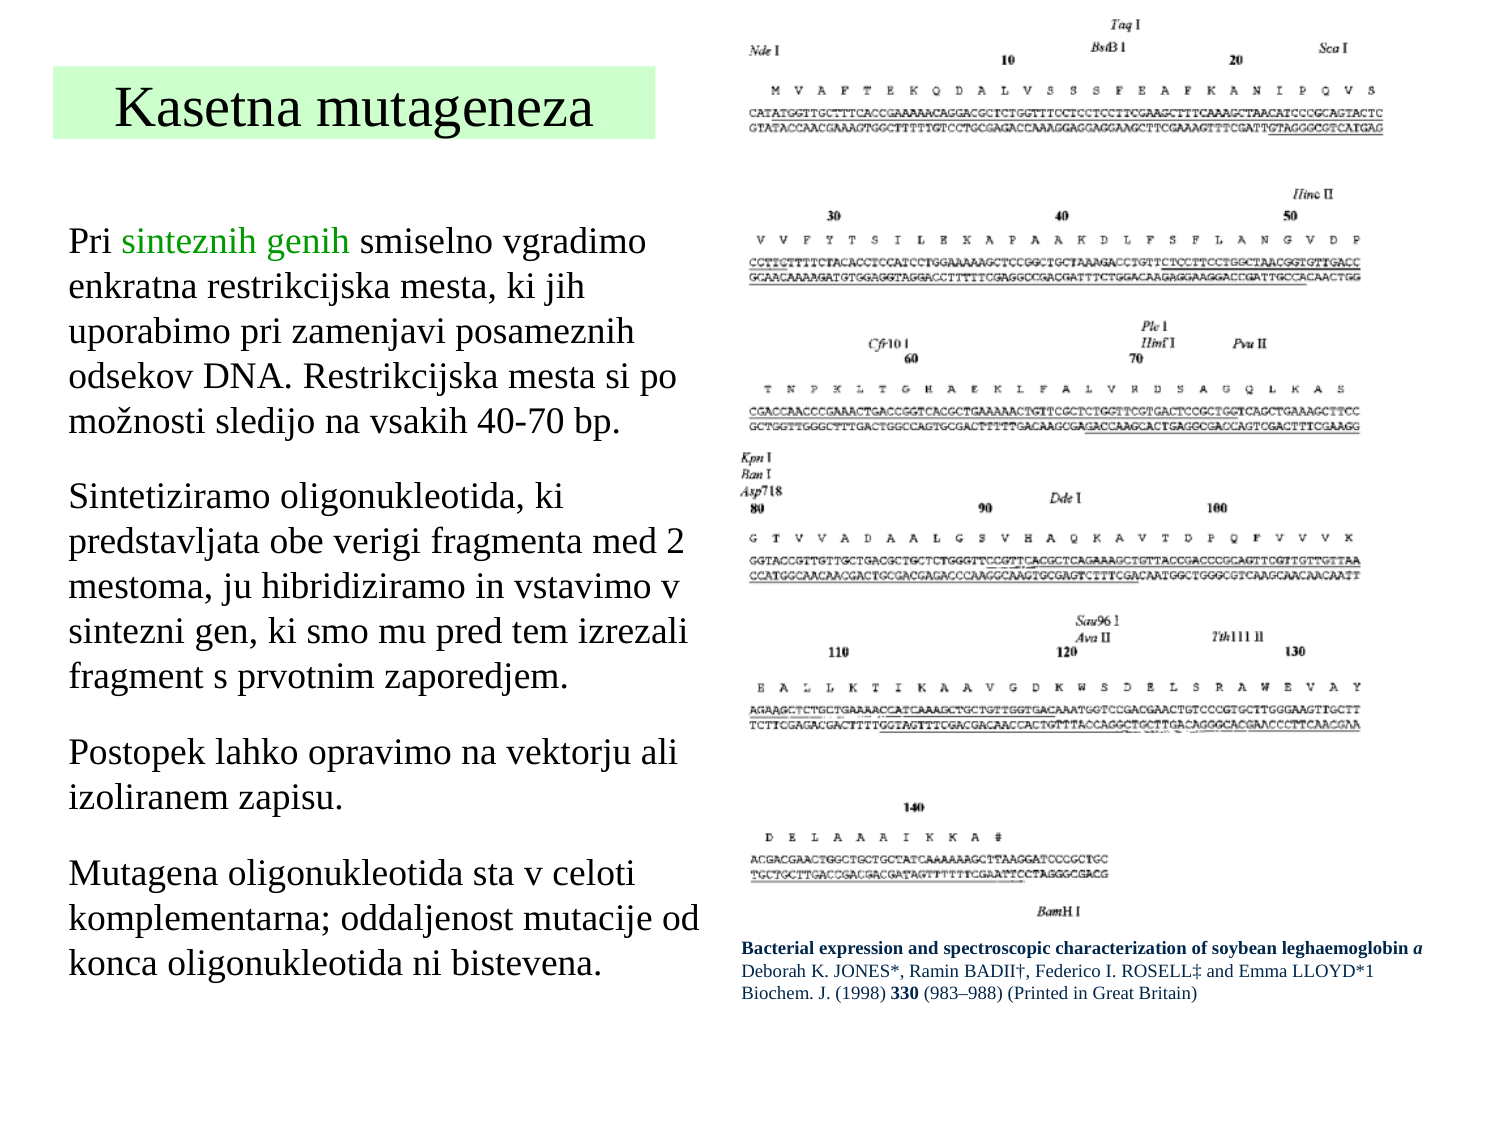

# Kasetna mutageneza
Pri sinteznih genih smiselno vgradimo enkratna restrikcijska mesta, ki jih uporabimo pri zamenjavi posameznih odsekov DNA. Restrikcijska mesta si po možnosti sledijo na vsakih 40-70 bp.
Sintetiziramo oligonukleotida, ki predstavljata obe verigi fragmenta med 2 mestoma, ju hibridiziramo in vstavimo v sintezni gen, ki smo mu pred tem izrezali fragment s prvotnim zaporedjem.
Postopek lahko opravimo na vektorju ali izoliranem zapisu.
Mutagena oligonukleotida sta v celoti komplementarna; oddaljenost mutacije od konca oligonukleotida ni bistevena.
Bacterial expression and spectroscopic characterization of soybean leghaemoglobin a
Deborah K. JONES*, Ramin BADII†, Federico I. ROSELL‡ and Emma LLOYD*1
Biochem. J. (1998) 330 (983–988) (Printed in Great Britain)